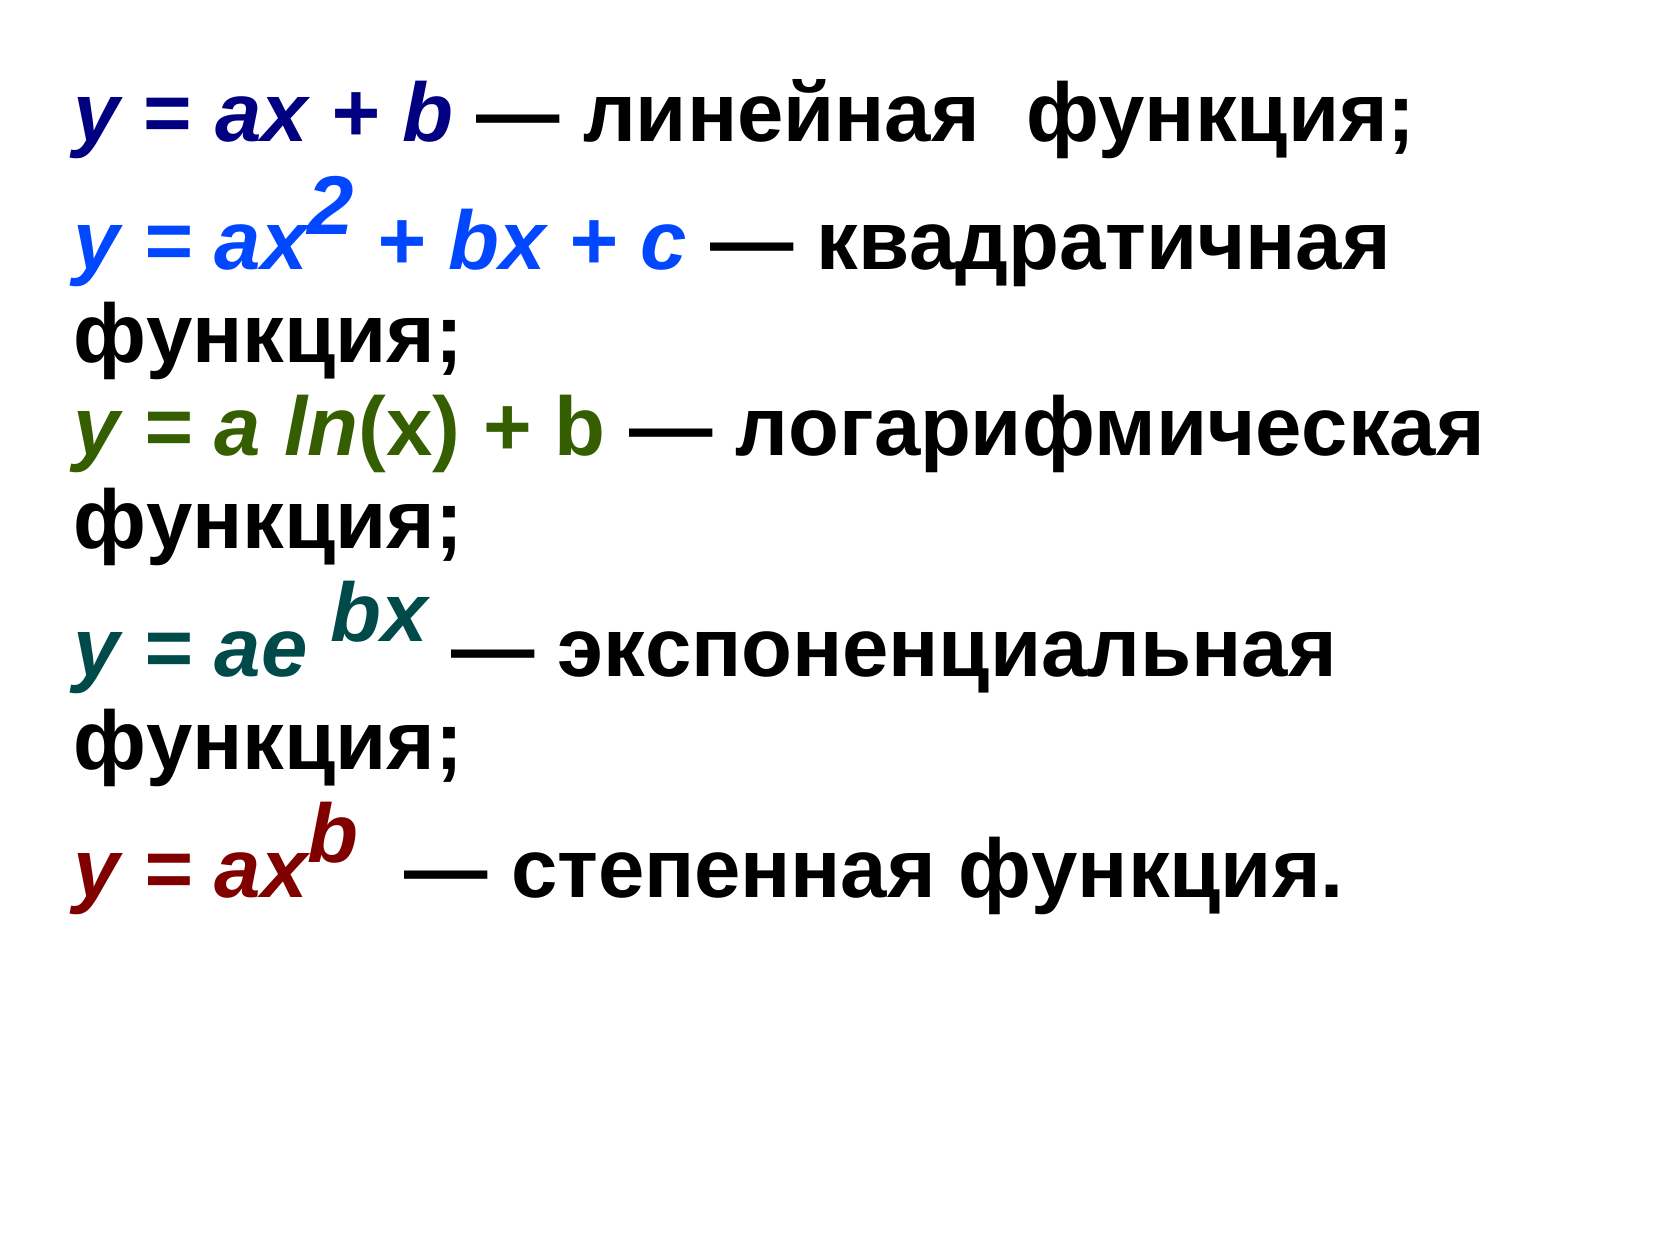

у = ах + b ― линейная функция;
у = ах2 + bх + с ― квадратичная функция;
у = а ln(х) + b ― логарифмическая функция;
у = ае bx ― экспоненциальная функция;
у = ахb ― степенная функция.